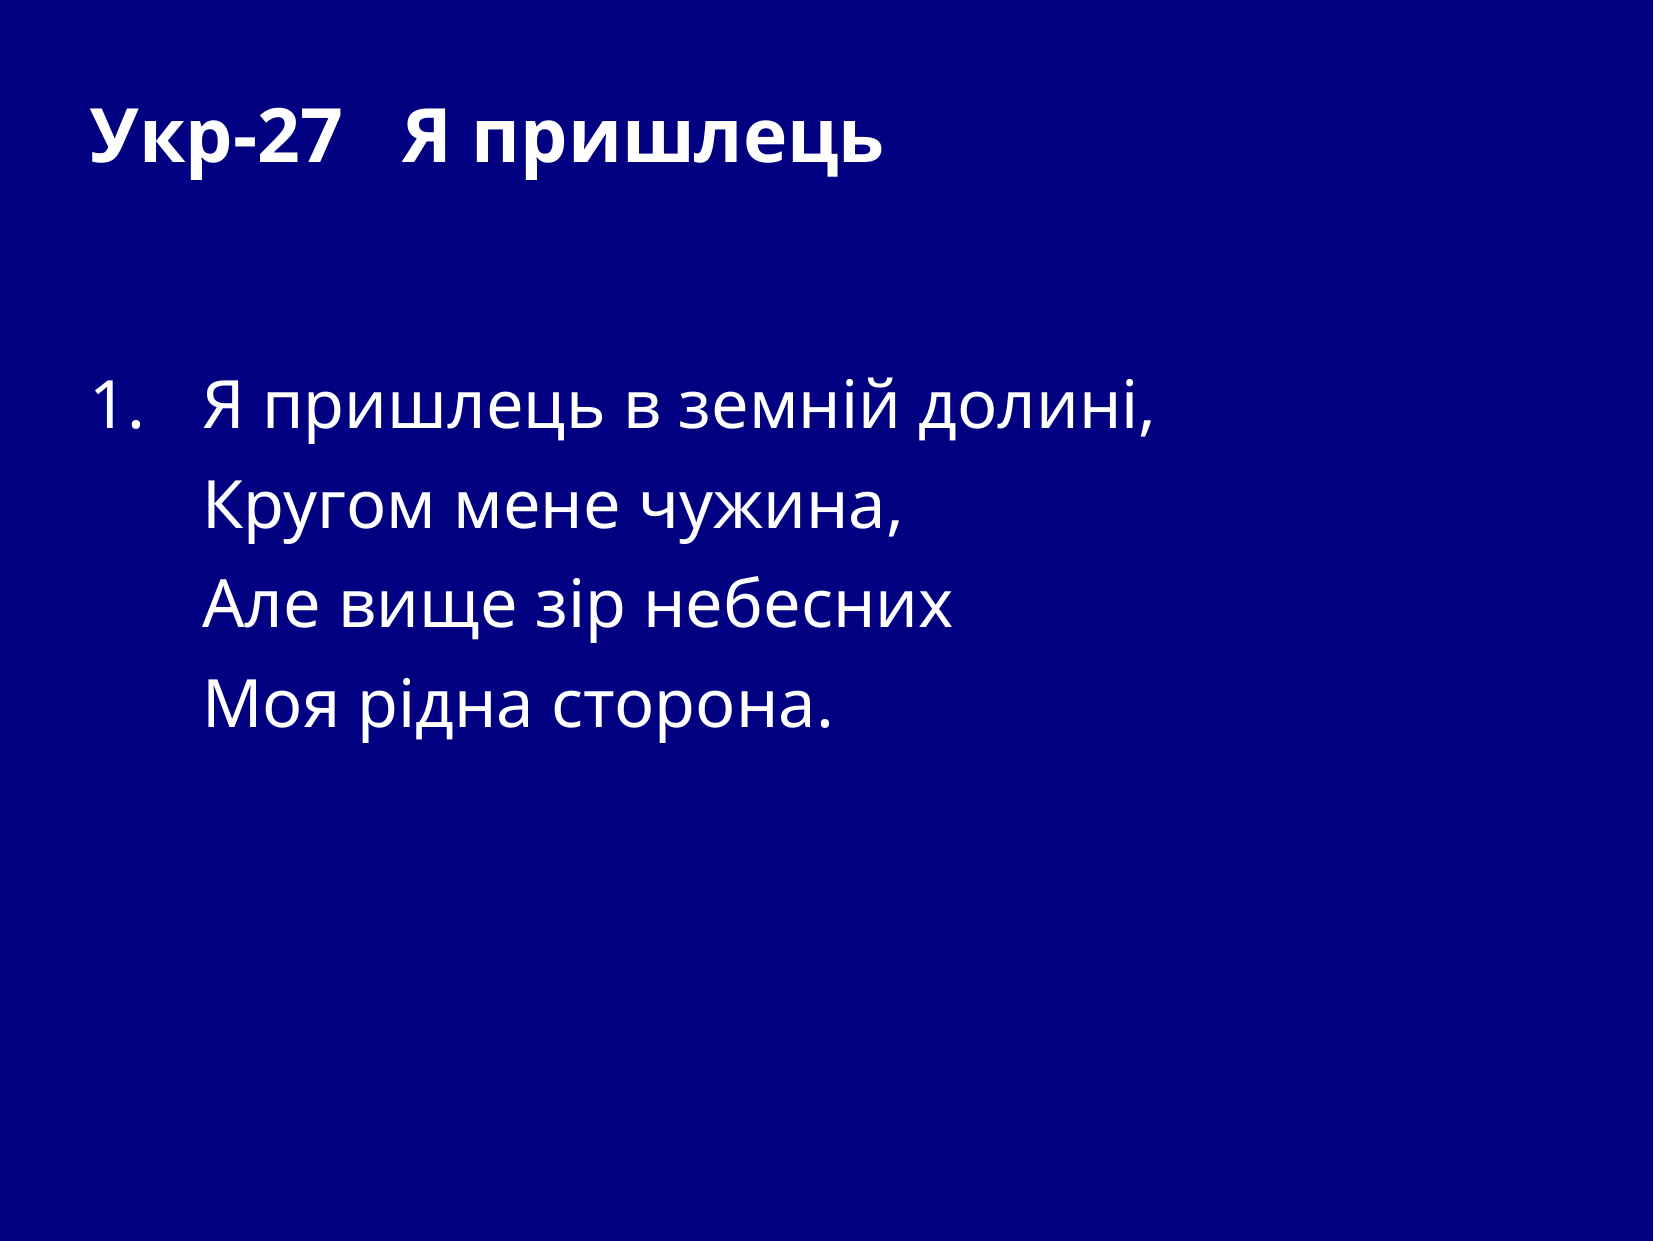

Укр-27 Я пришлець
1.	Я пришлець в земній долині,
	Кругом мене чужина,
	Але вище зір небесних
	Моя рідна сторона.